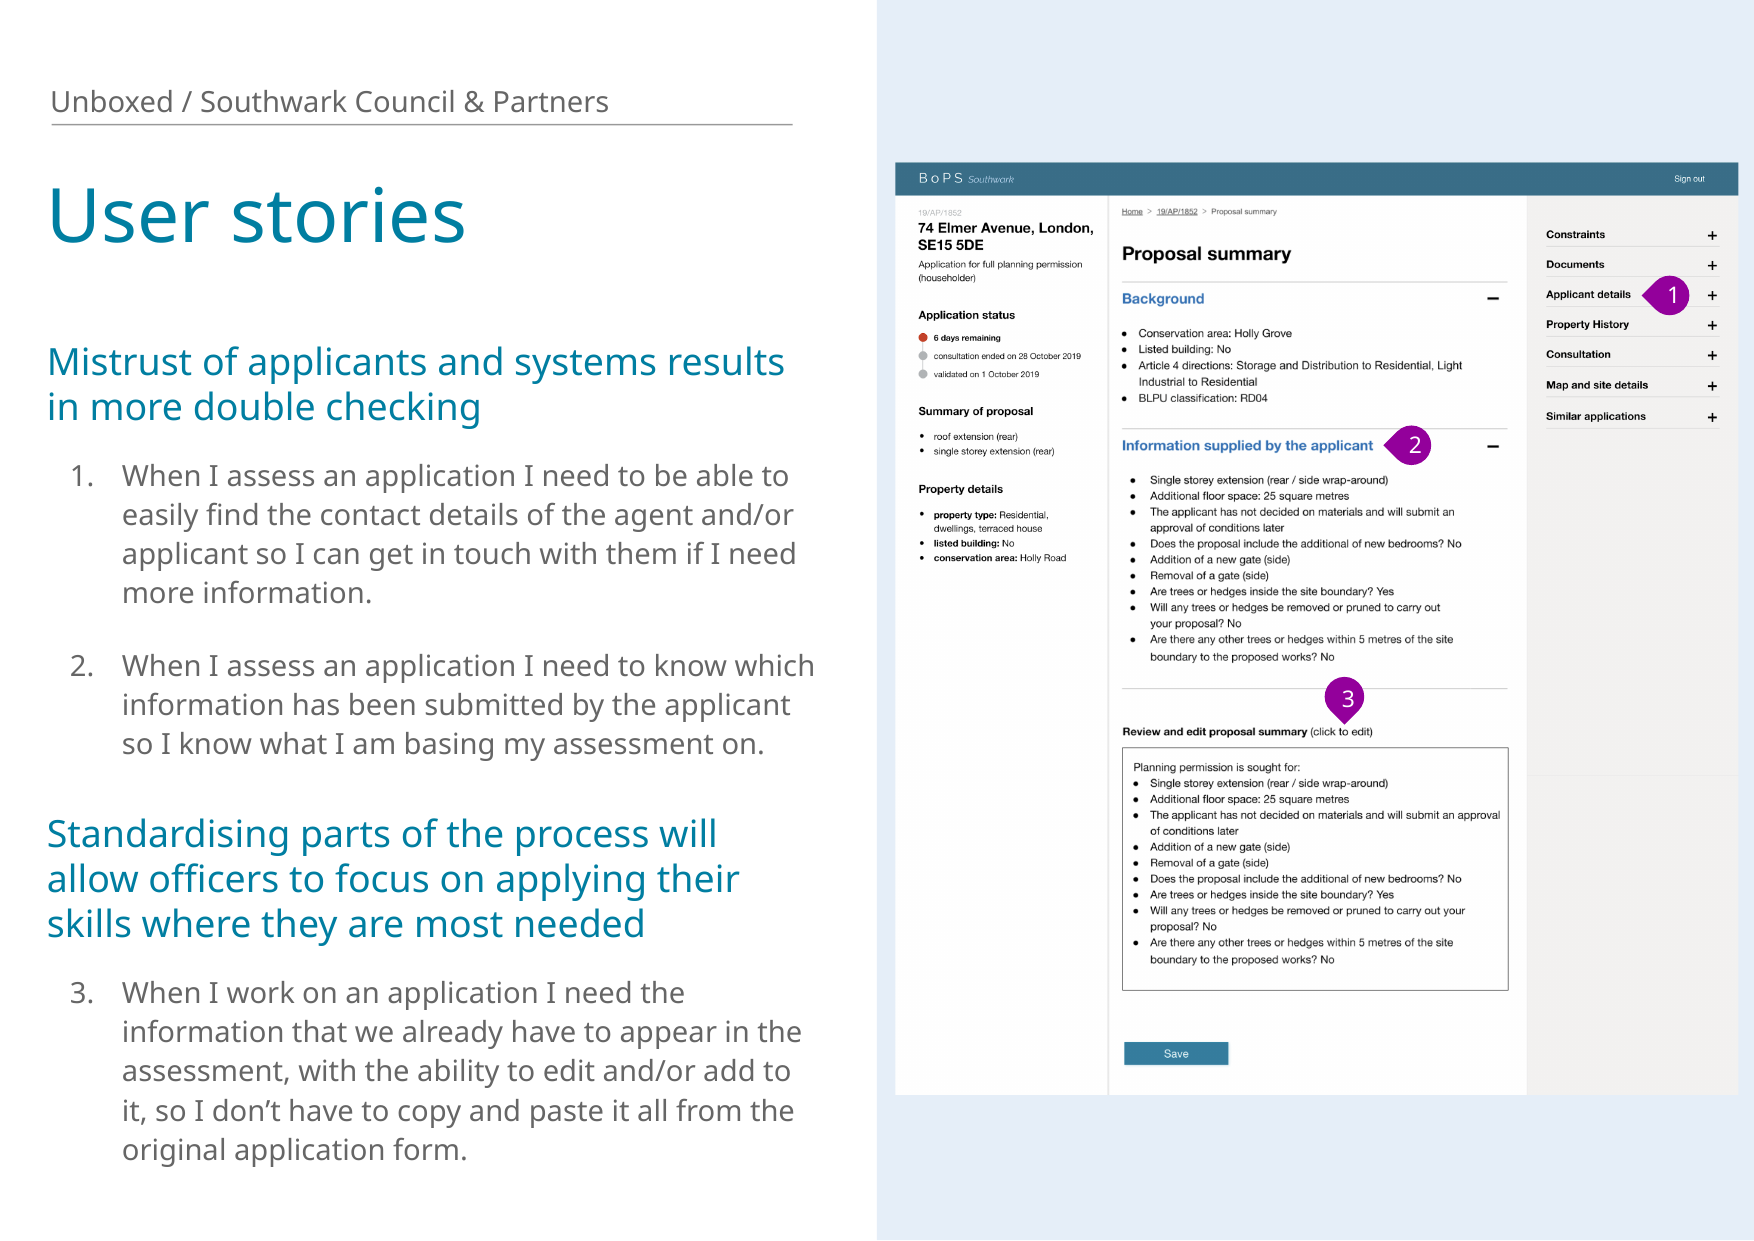

Unboxed / Southwark Council & Partners
User stories
1
Mistrust of applicants and systems results in more double checking
When I assess an application I need to be able to easily find the contact details of the agent and/or applicant so I can get in touch with them if I need more information.
When I assess an application I need to know which information has been submitted by the applicant so I know what I am basing my assessment on.
Standardising parts of the process will allow officers to focus on applying their skills where they are most needed
When I work on an application I need the information that we already have to appear in the assessment, with the ability to edit and/or add to it, so I don’t have to copy and paste it all from the original application form.
2
3